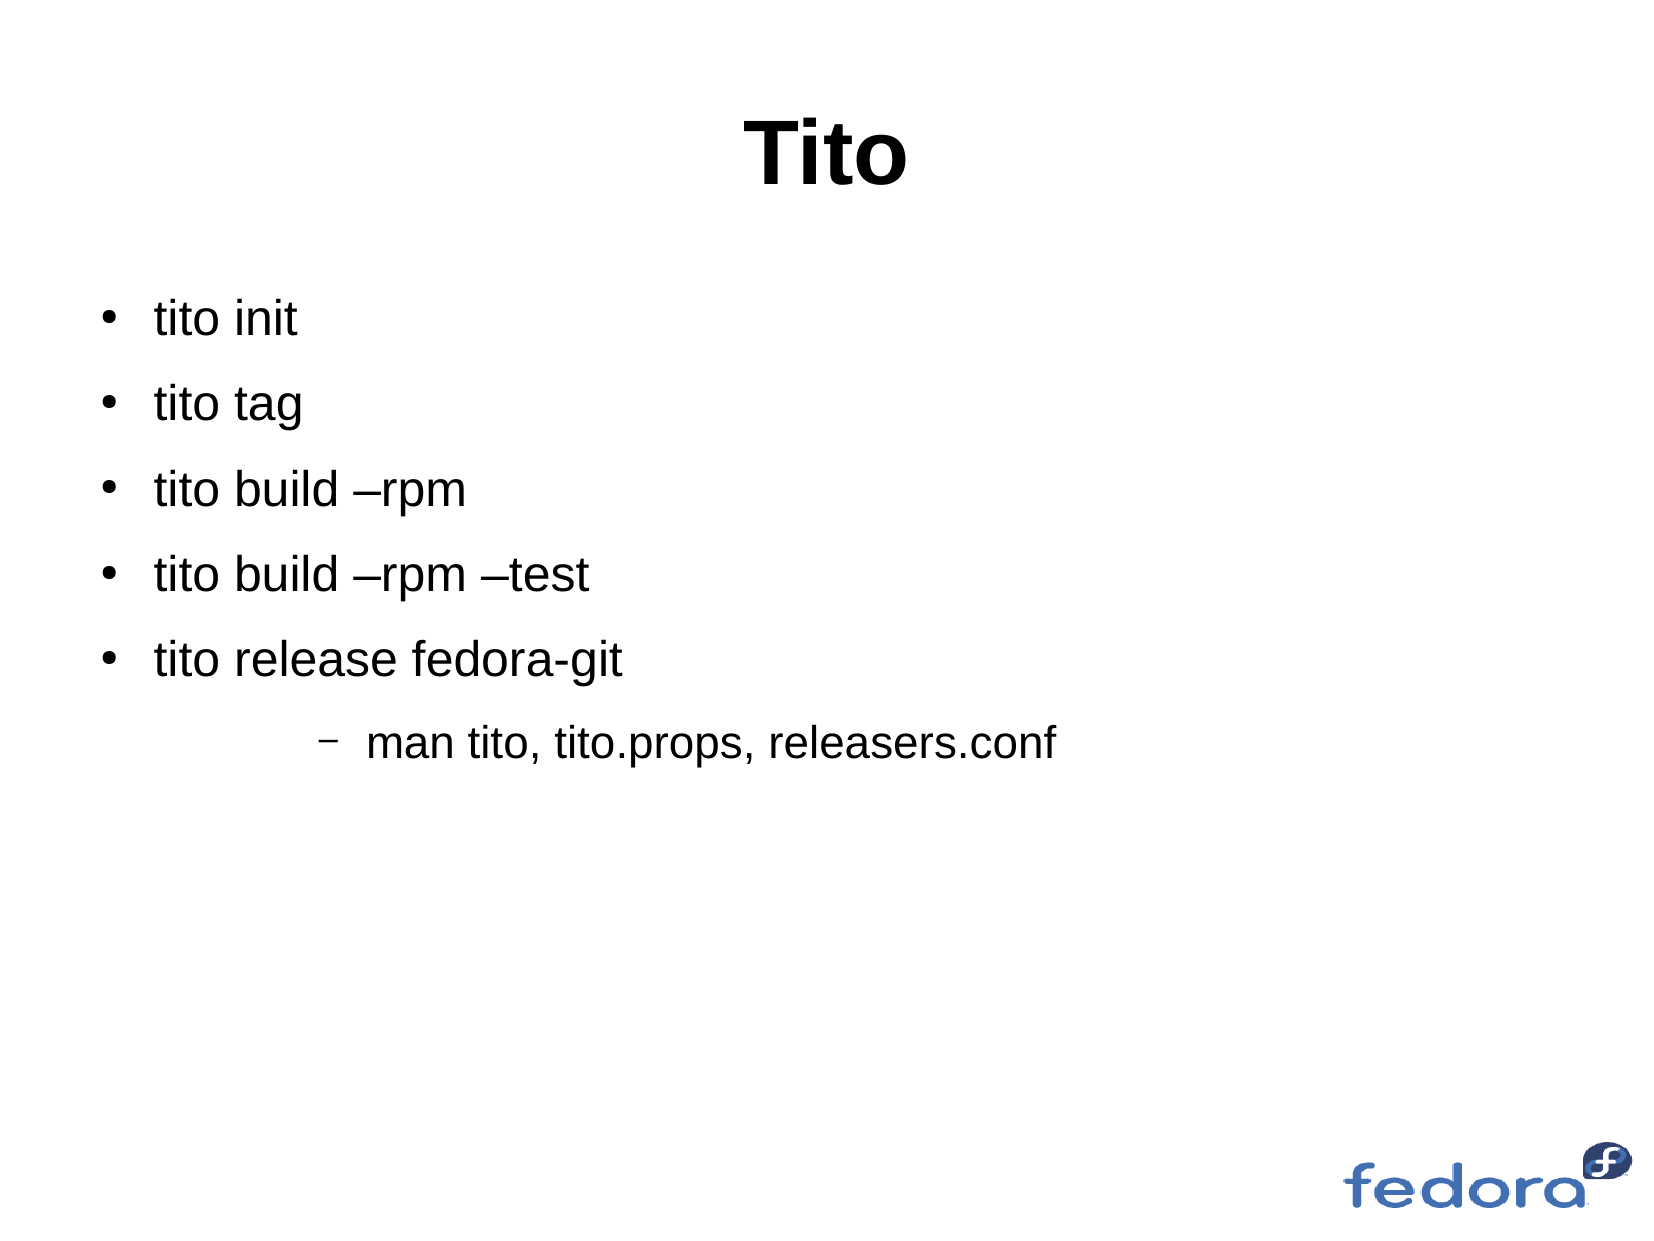

# Tito
tito init
tito tag
tito build –rpm
tito build –rpm –test
tito release fedora-git
man tito, tito.props, releasers.conf